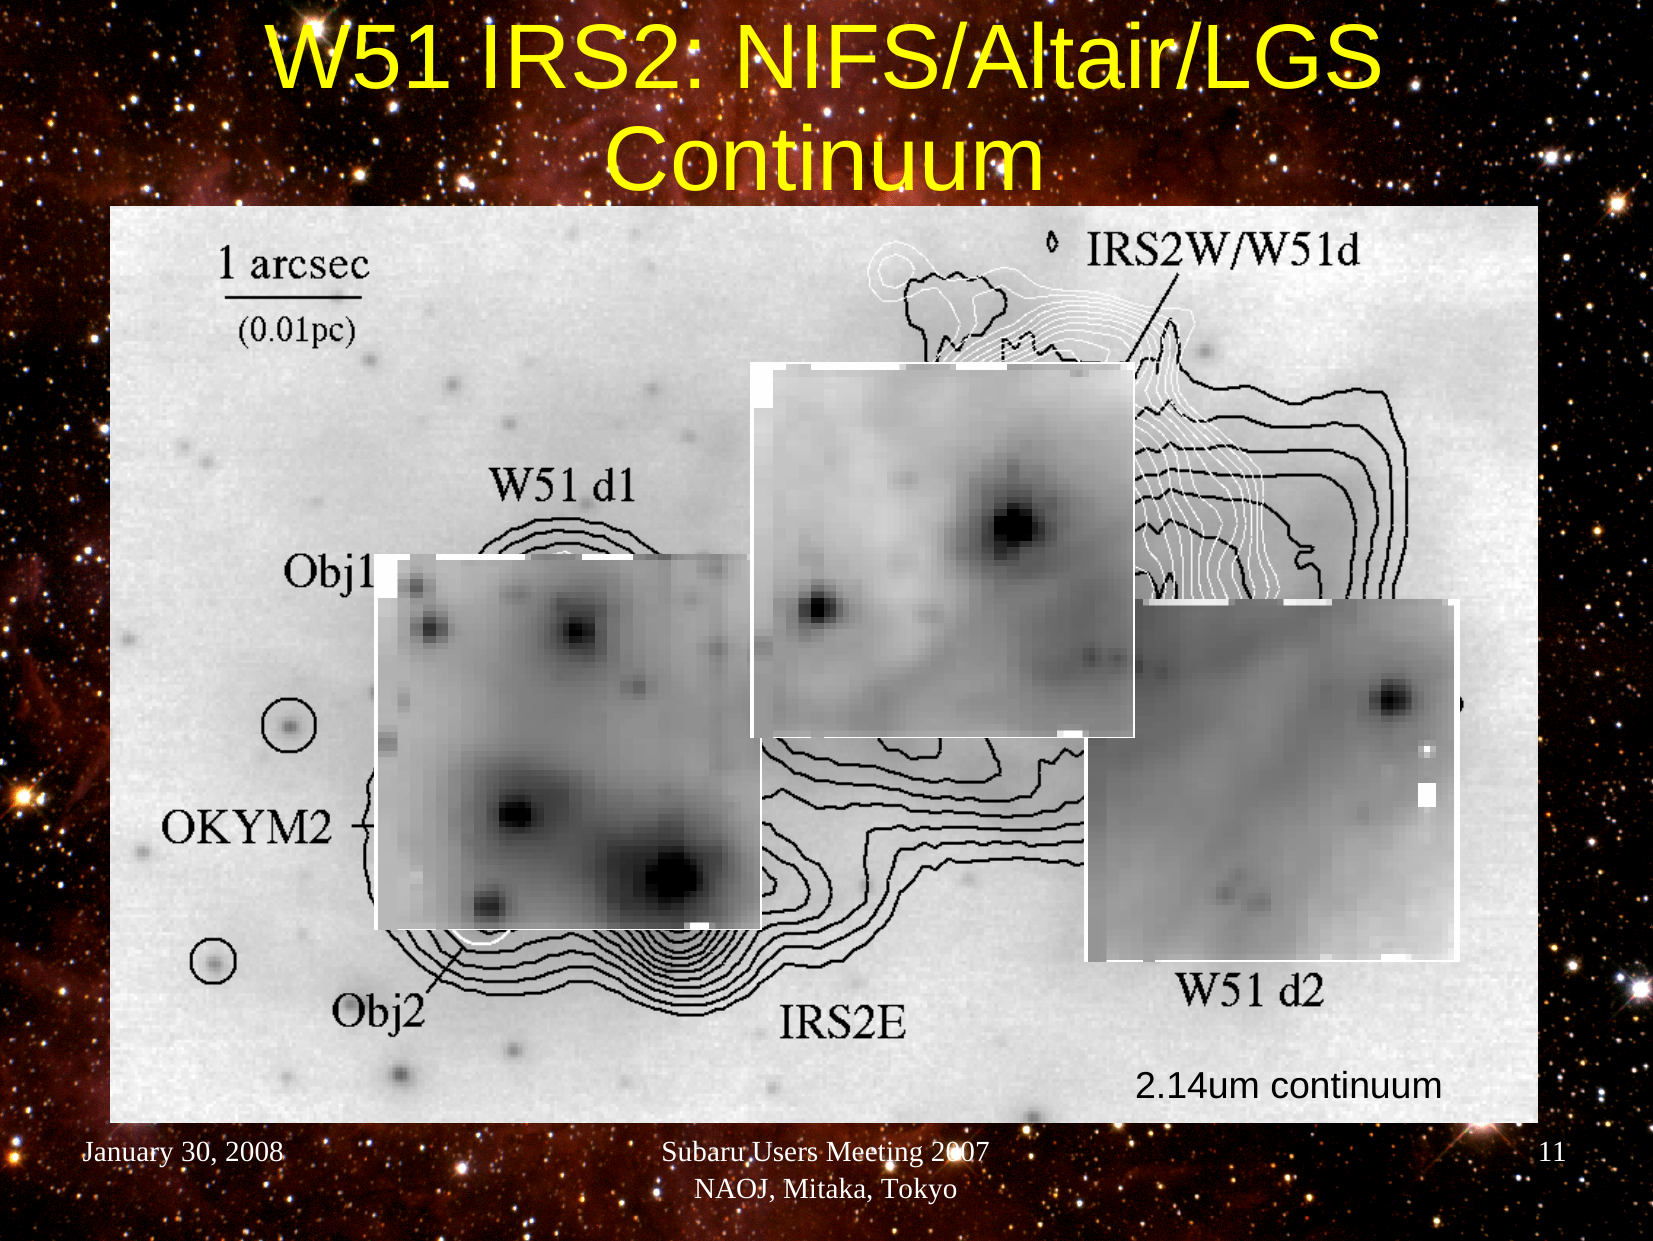

# W51 IRS2: NIFS/Altair/LGS Continuum
2.14um continuum
11